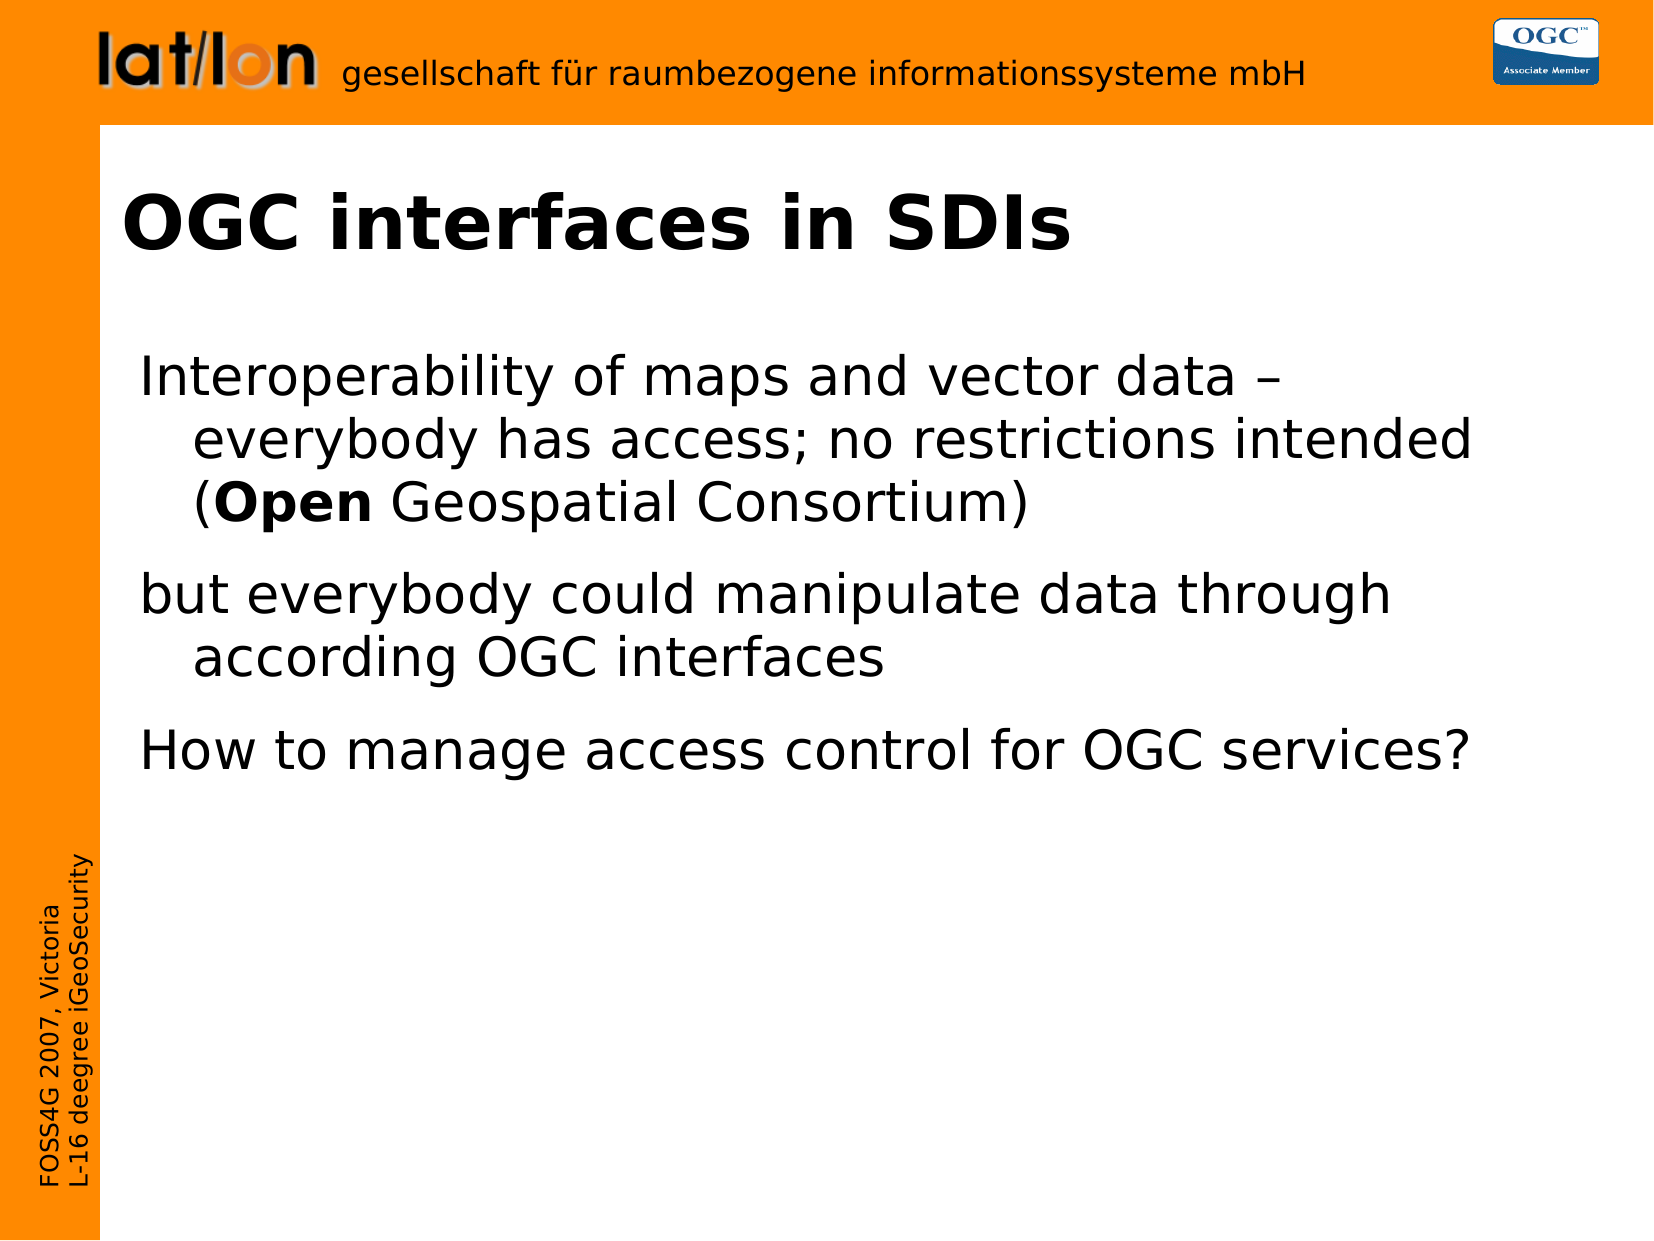

# OGC interfaces in SDIs
Interoperability of maps and vector data – everybody has access; no restrictions intended (Open Geospatial Consortium)
but everybody could manipulate data through according OGC interfaces
How to manage access control for OGC services?